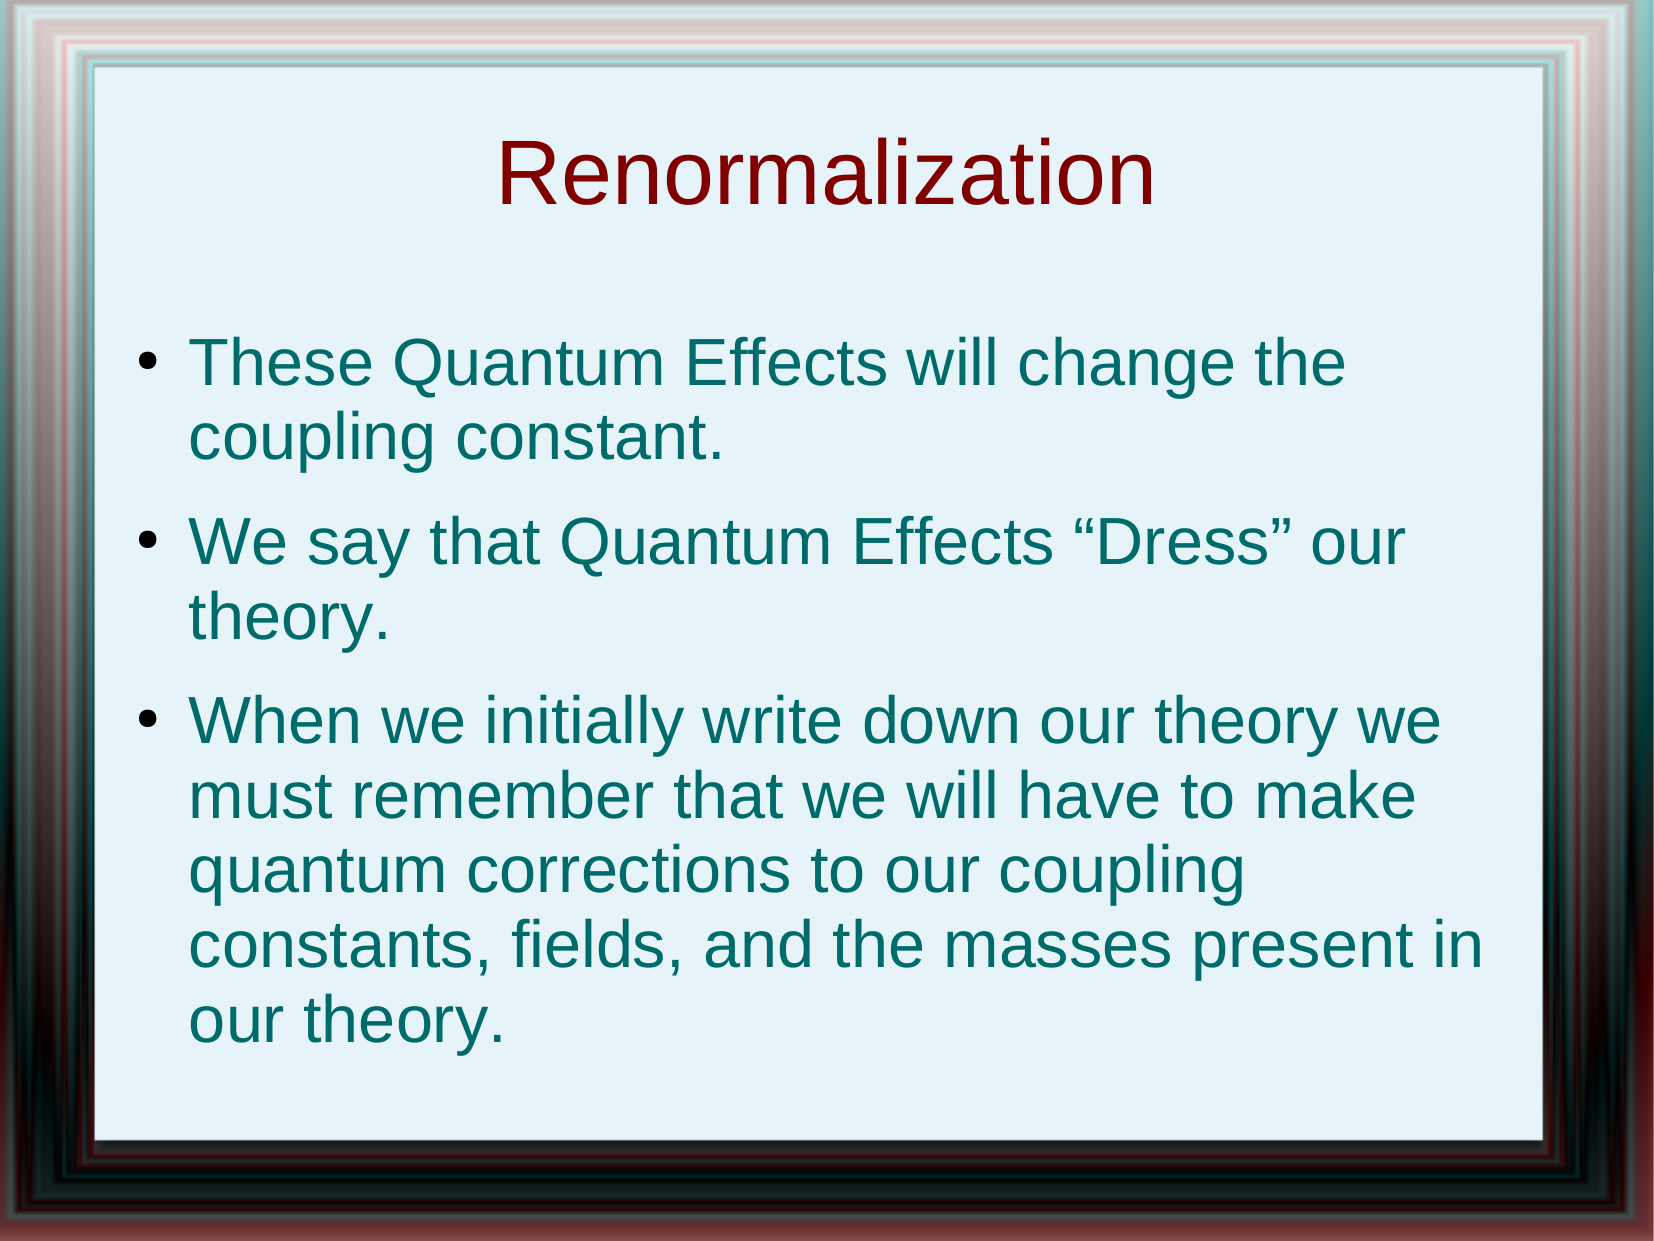

# Renormalization
These Quantum Effects will change the coupling constant.
We say that Quantum Effects “Dress” our theory.
When we initially write down our theory we must remember that we will have to make quantum corrections to our coupling constants, fields, and the masses present in our theory.